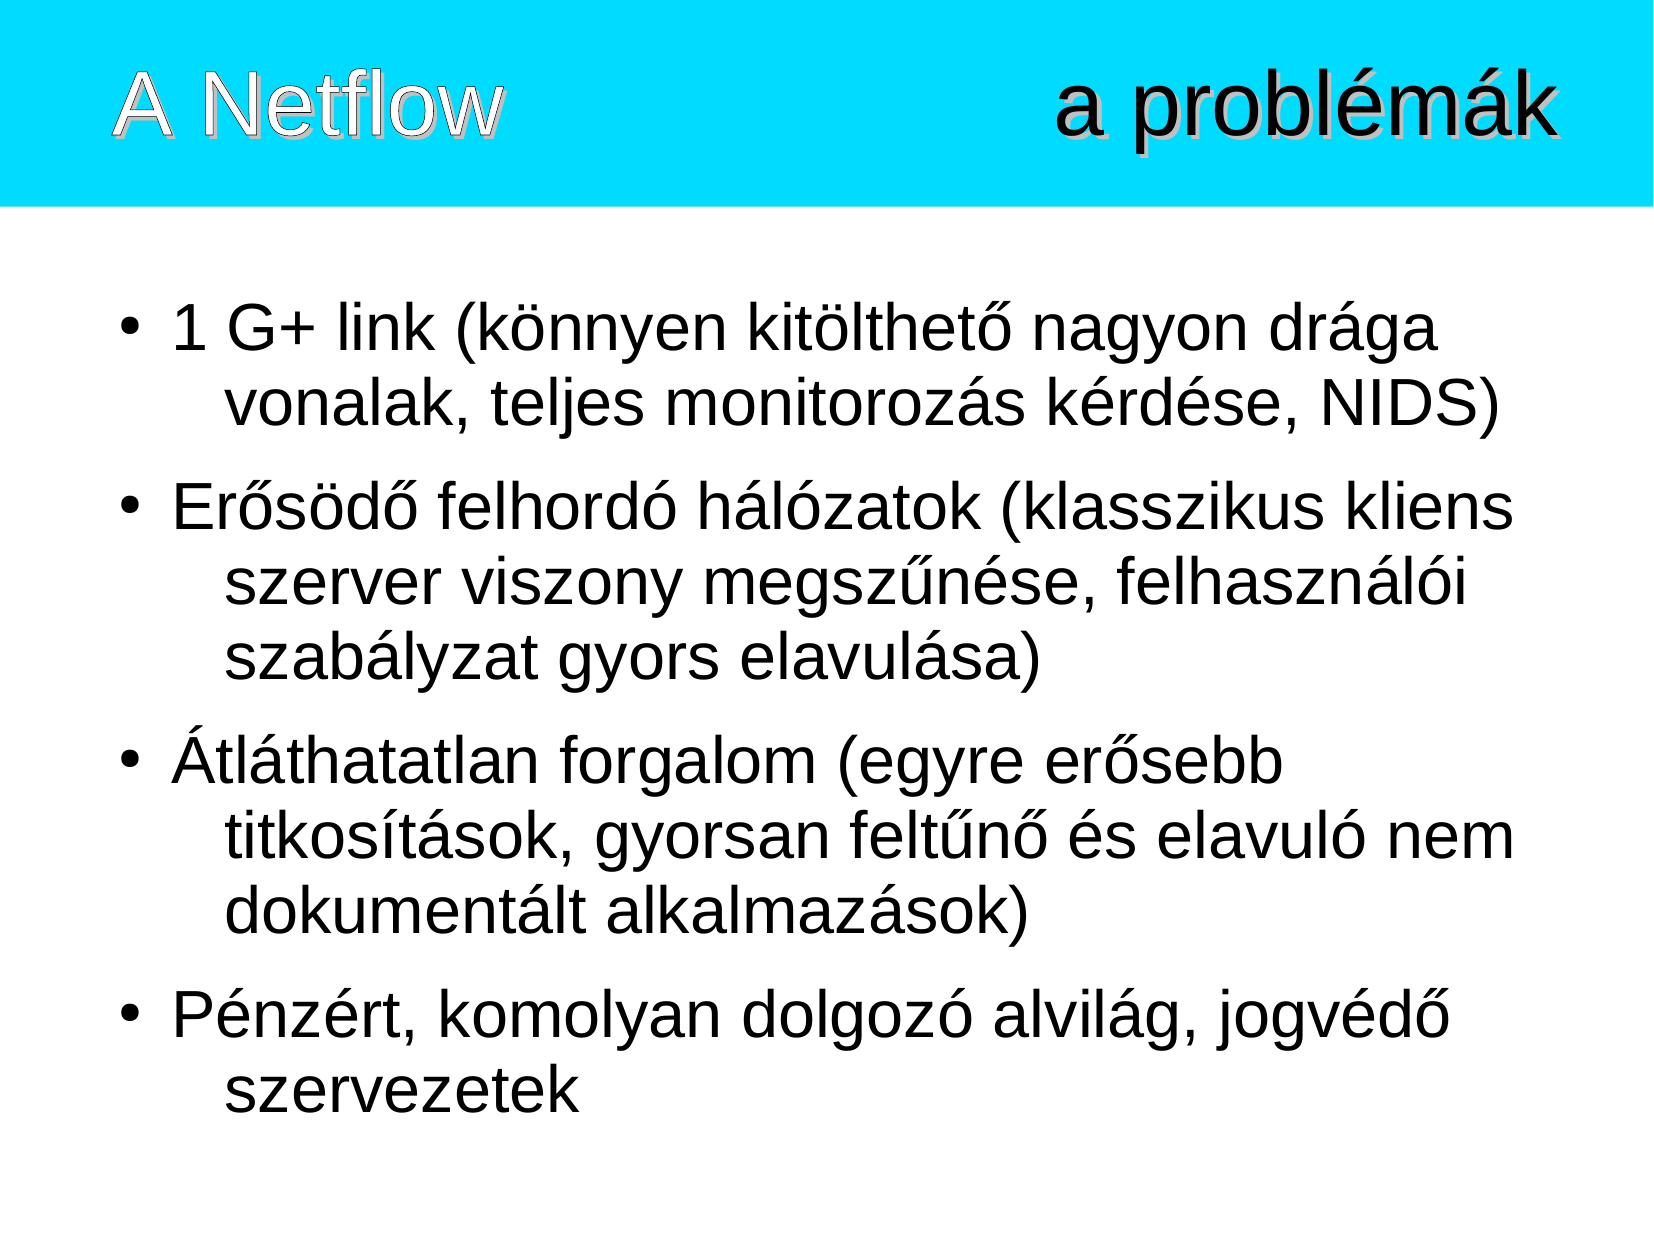

# A Netflow 	a problémák
1 G+ link (könnyen kitölthető nagyon drága vonalak, teljes monitorozás kérdése, NIDS)
Erősödő felhordó hálózatok (klasszikus kliens szerver viszony megszűnése, felhasználói szabályzat gyors elavulása)
Átláthatatlan forgalom (egyre erősebb titkosítások, gyorsan feltűnő és elavuló nem dokumentált alkalmazások)
Pénzért, komolyan dolgozó alvilág, jogvédő szervezetek